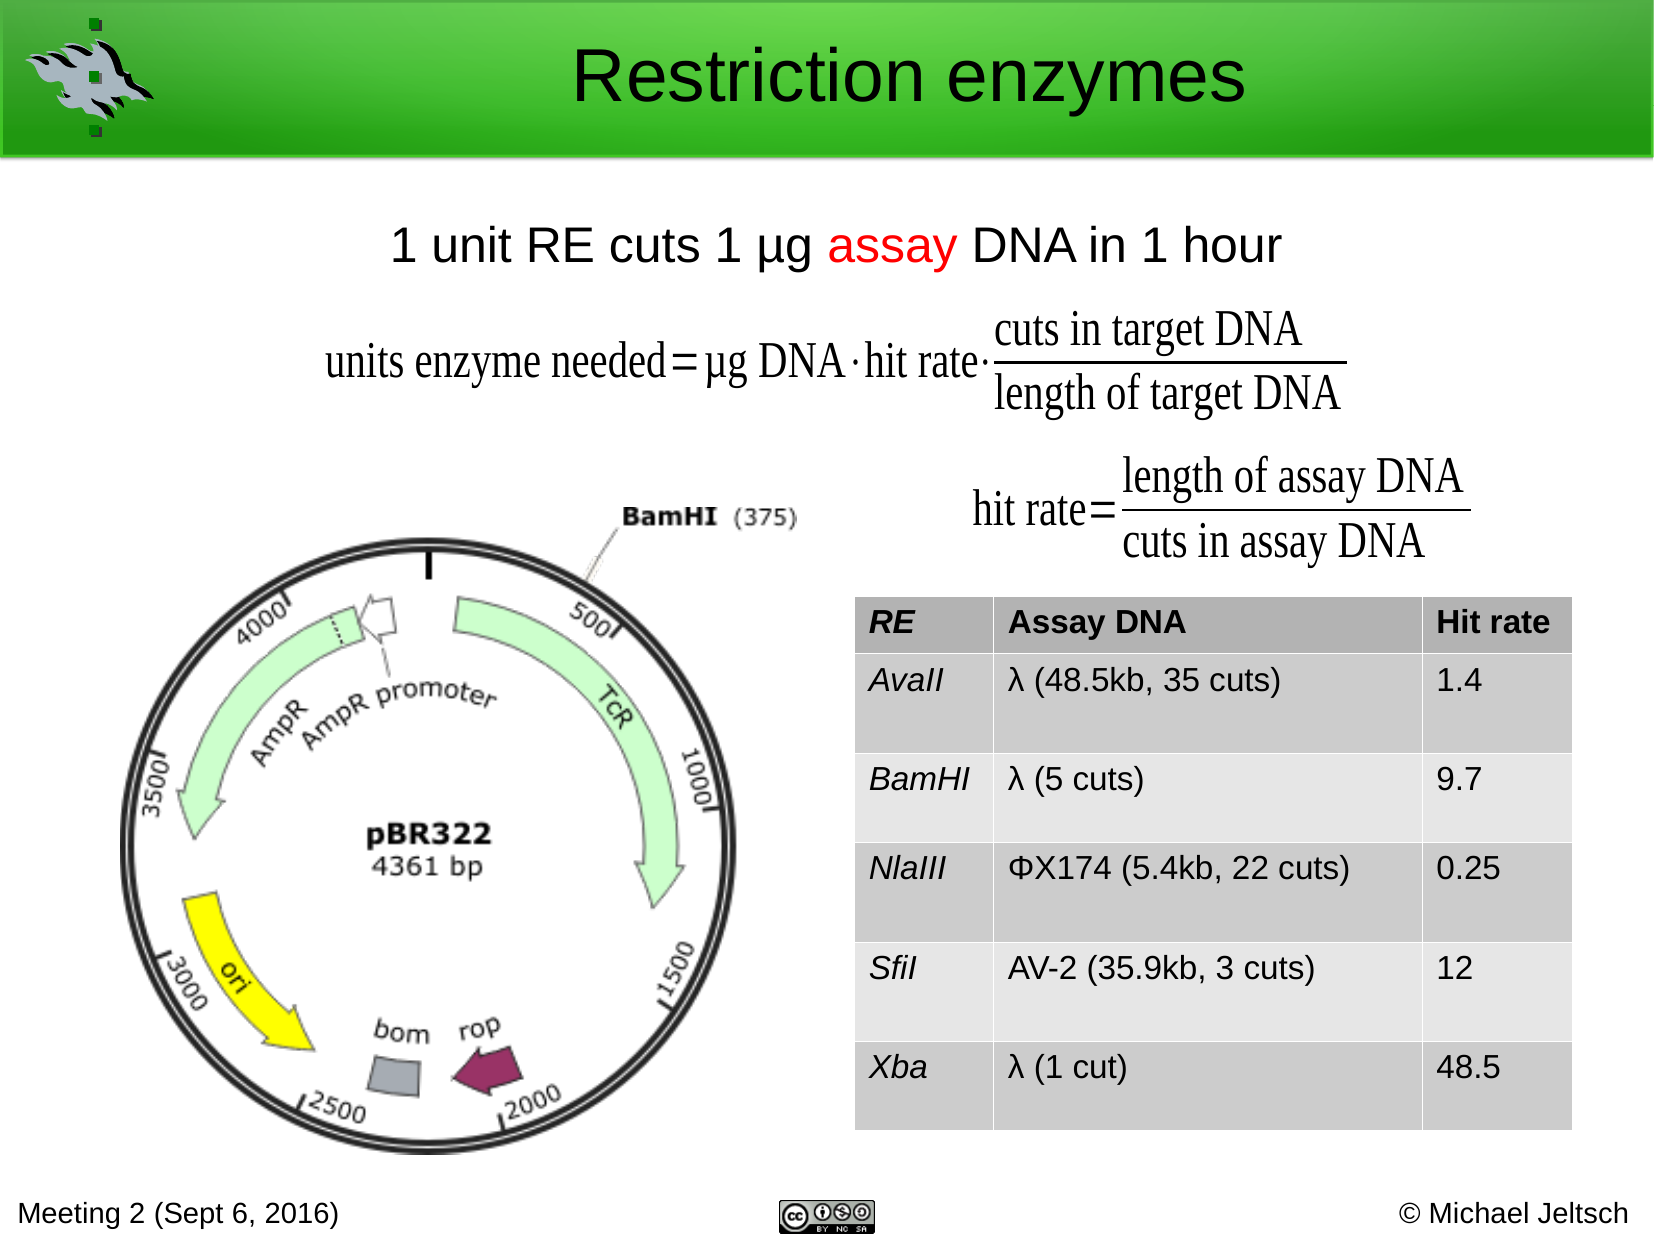

# Restriction enzymes
1 unit RE cuts 1 µg assay DNA in 1 hour
| RE | Assay DNA | Hit rate |
| --- | --- | --- |
| AvaII | λ (48.5kb, 35 cuts) | 1.4 |
| BamHI | λ (5 cuts) | 9.7 |
| NlaIII | ΦX174 (5.4kb, 22 cuts) | 0.25 |
| SfiI | AV-2 (35.9kb, 3 cuts) | 12 |
| Xba | λ (1 cut) | 48.5 |